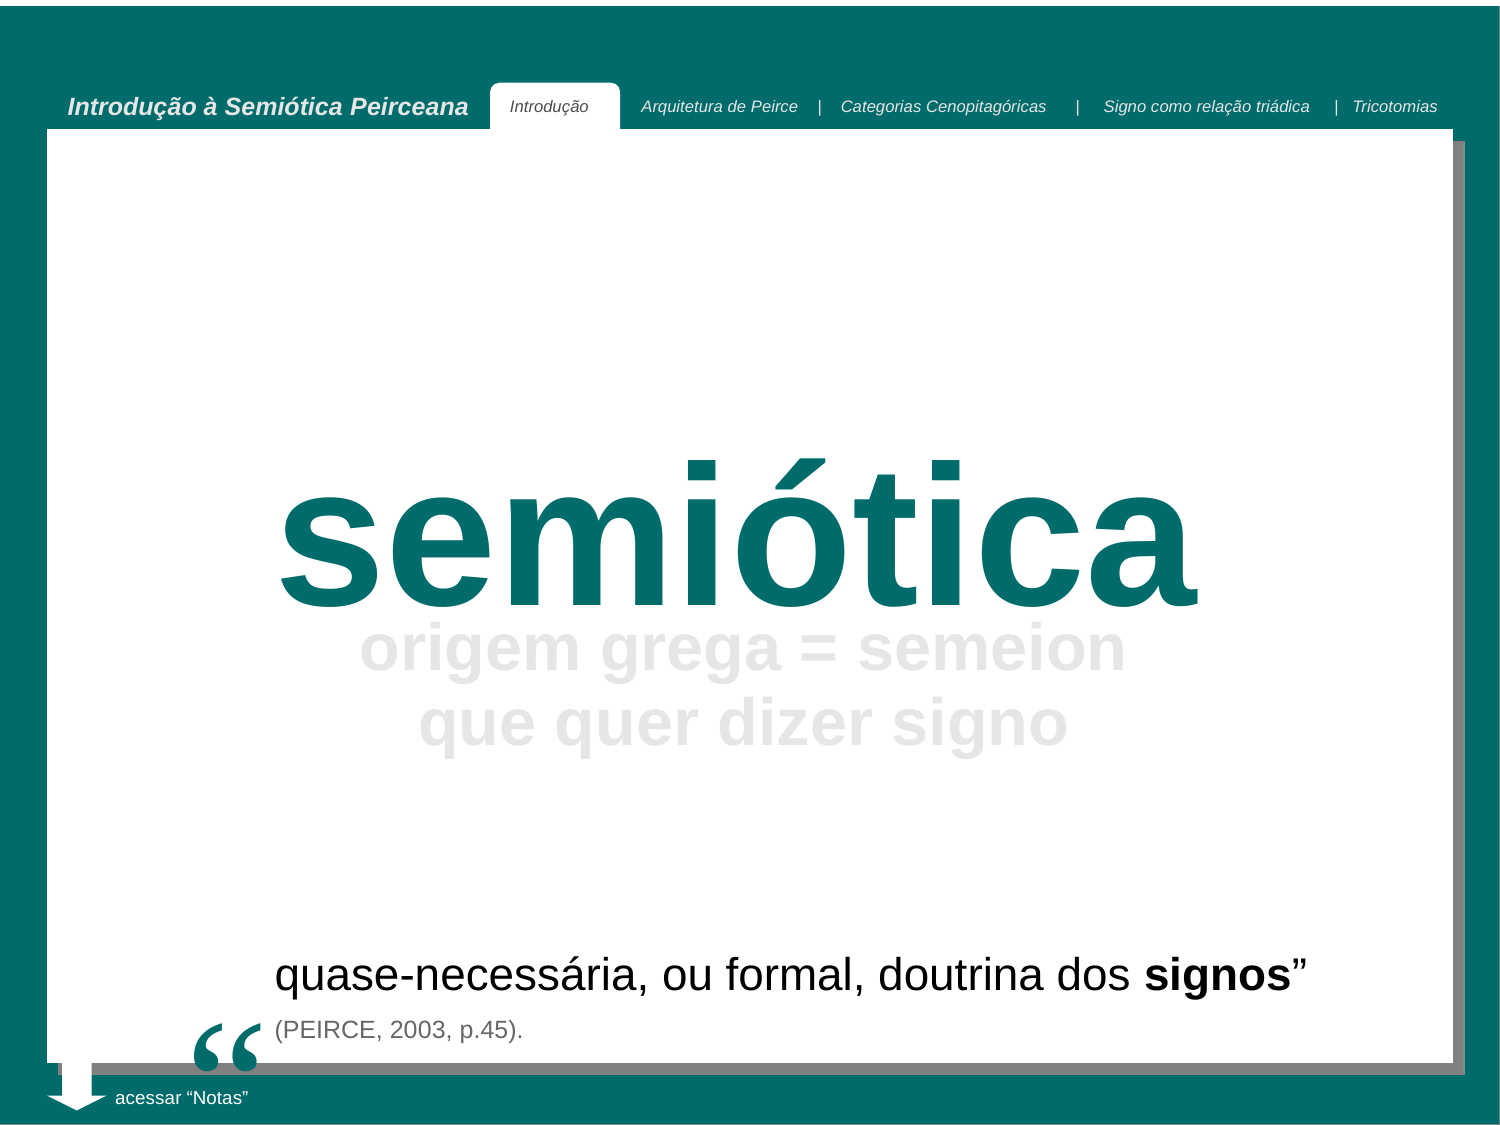

semiótica
origem grega = semeion
que quer dizer signo
“
quase-necessária, ou formal, doutrina dos signos” (PEIRCE, 2003, p.45).
acessar “Notas”